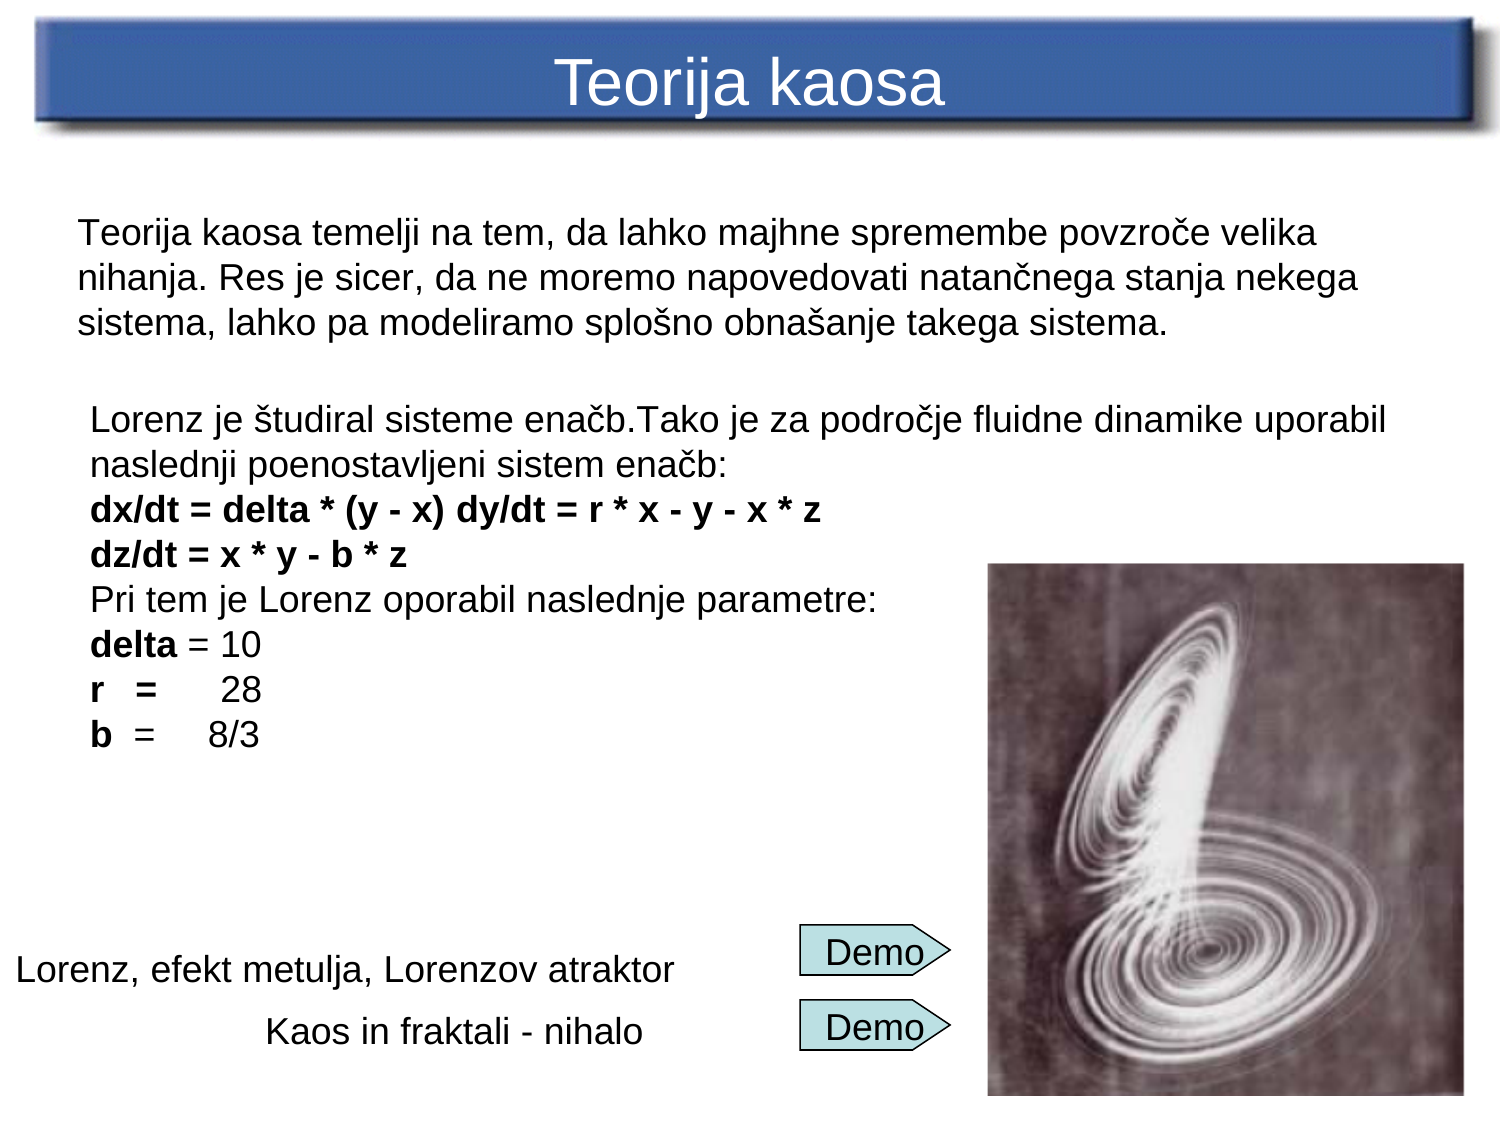

# Teorija kaosa
Teorija kaosa temelji na tem, da lahko majhne spremembe povzroče velika nihanja. Res je sicer, da ne moremo napovedovati natančnega stanja nekega sistema, lahko pa modeliramo splošno obnašanje takega sistema.
Lorenz je študiral sisteme enačb.Tako je za področje fluidne dinamike uporabil naslednji poenostavljeni sistem enačb:
dx/dt = delta * (y - x) dy/dt = r * x - y - x * z
dz/dt = x * y - b * z
Pri tem je Lorenz oporabil naslednje parametre:
delta = 10
r   =      28
b  =     8/3
Demo
Lorenz, efekt metulja, Lorenzov atraktor
Kaos in fraktali - nihalo
Demo